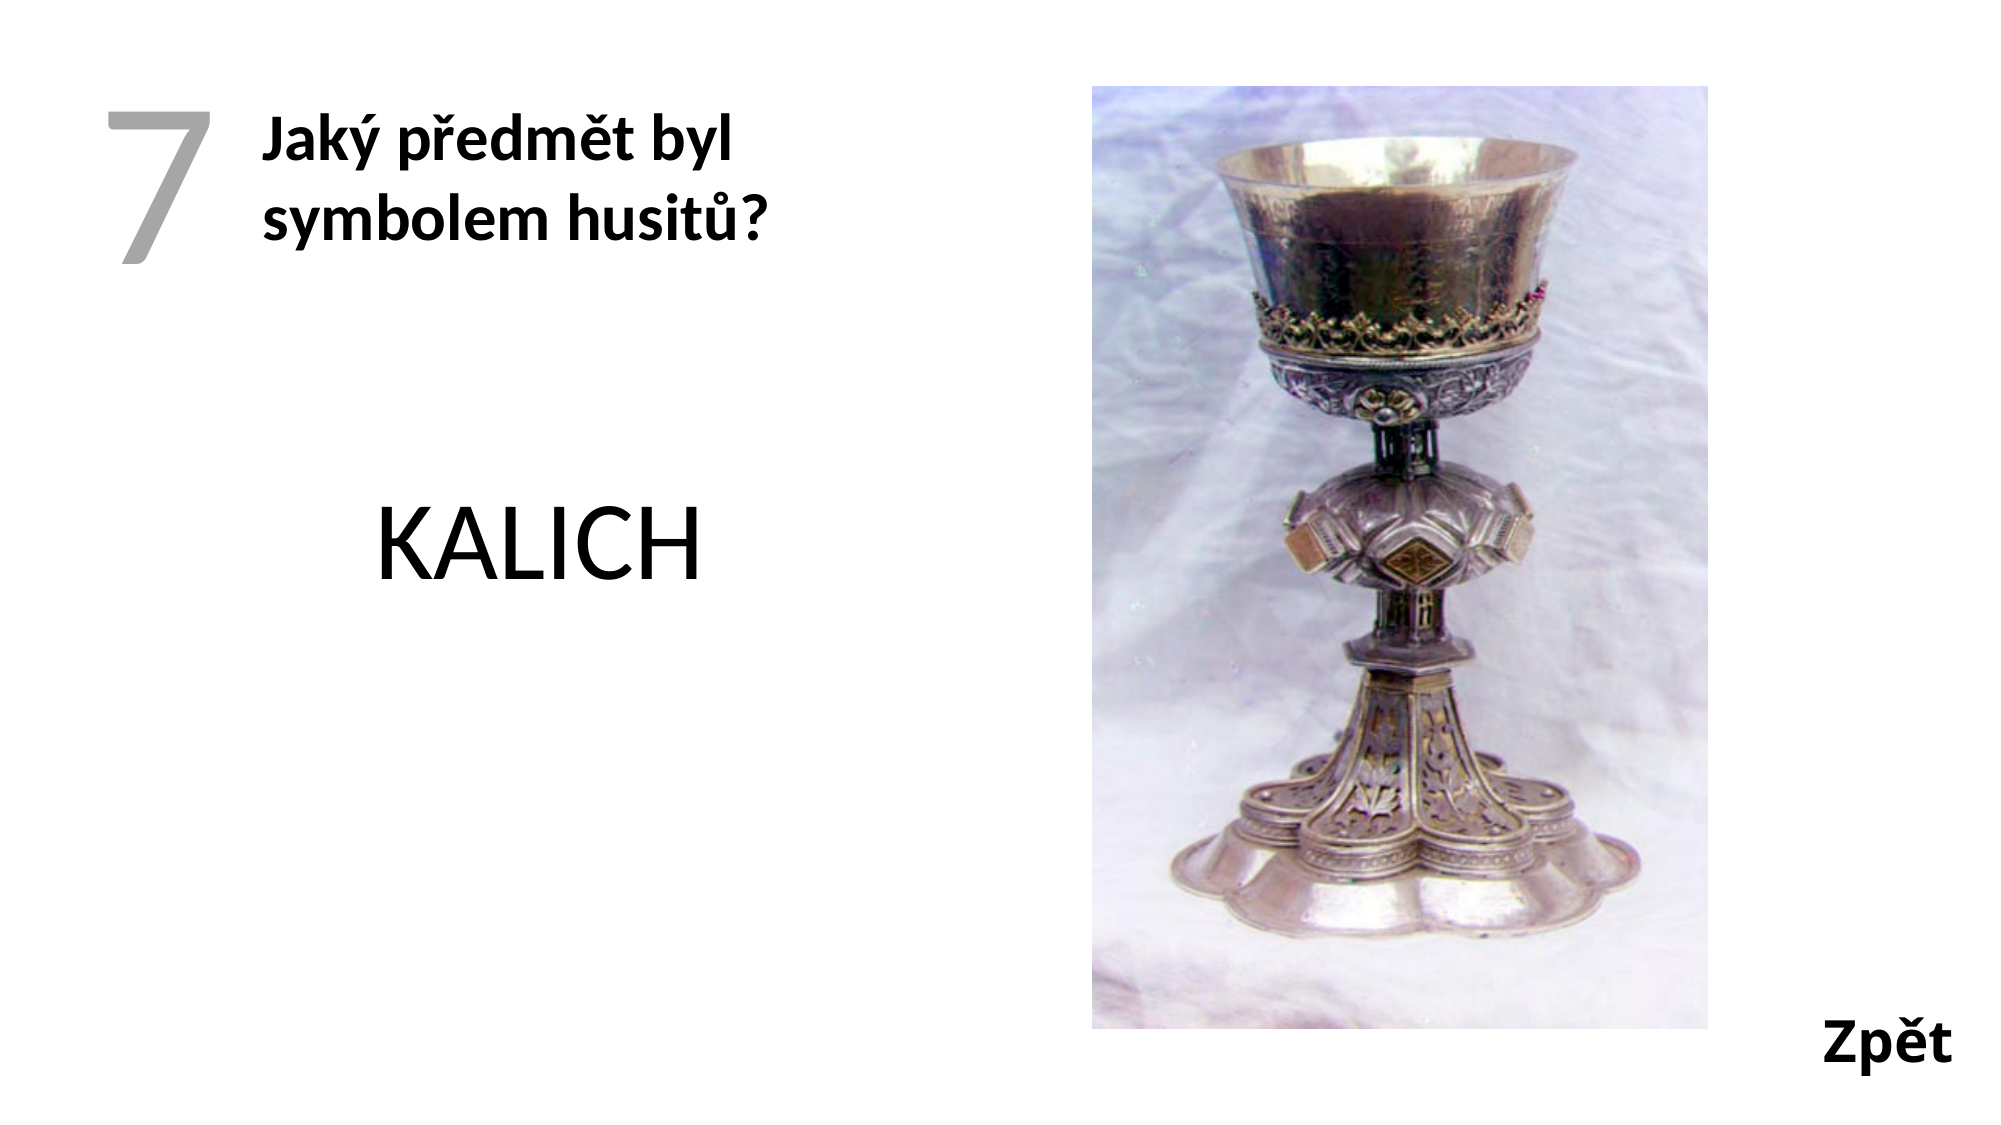

7
Jaký předmět byl symbolem husitů?
KALICH
Zpět